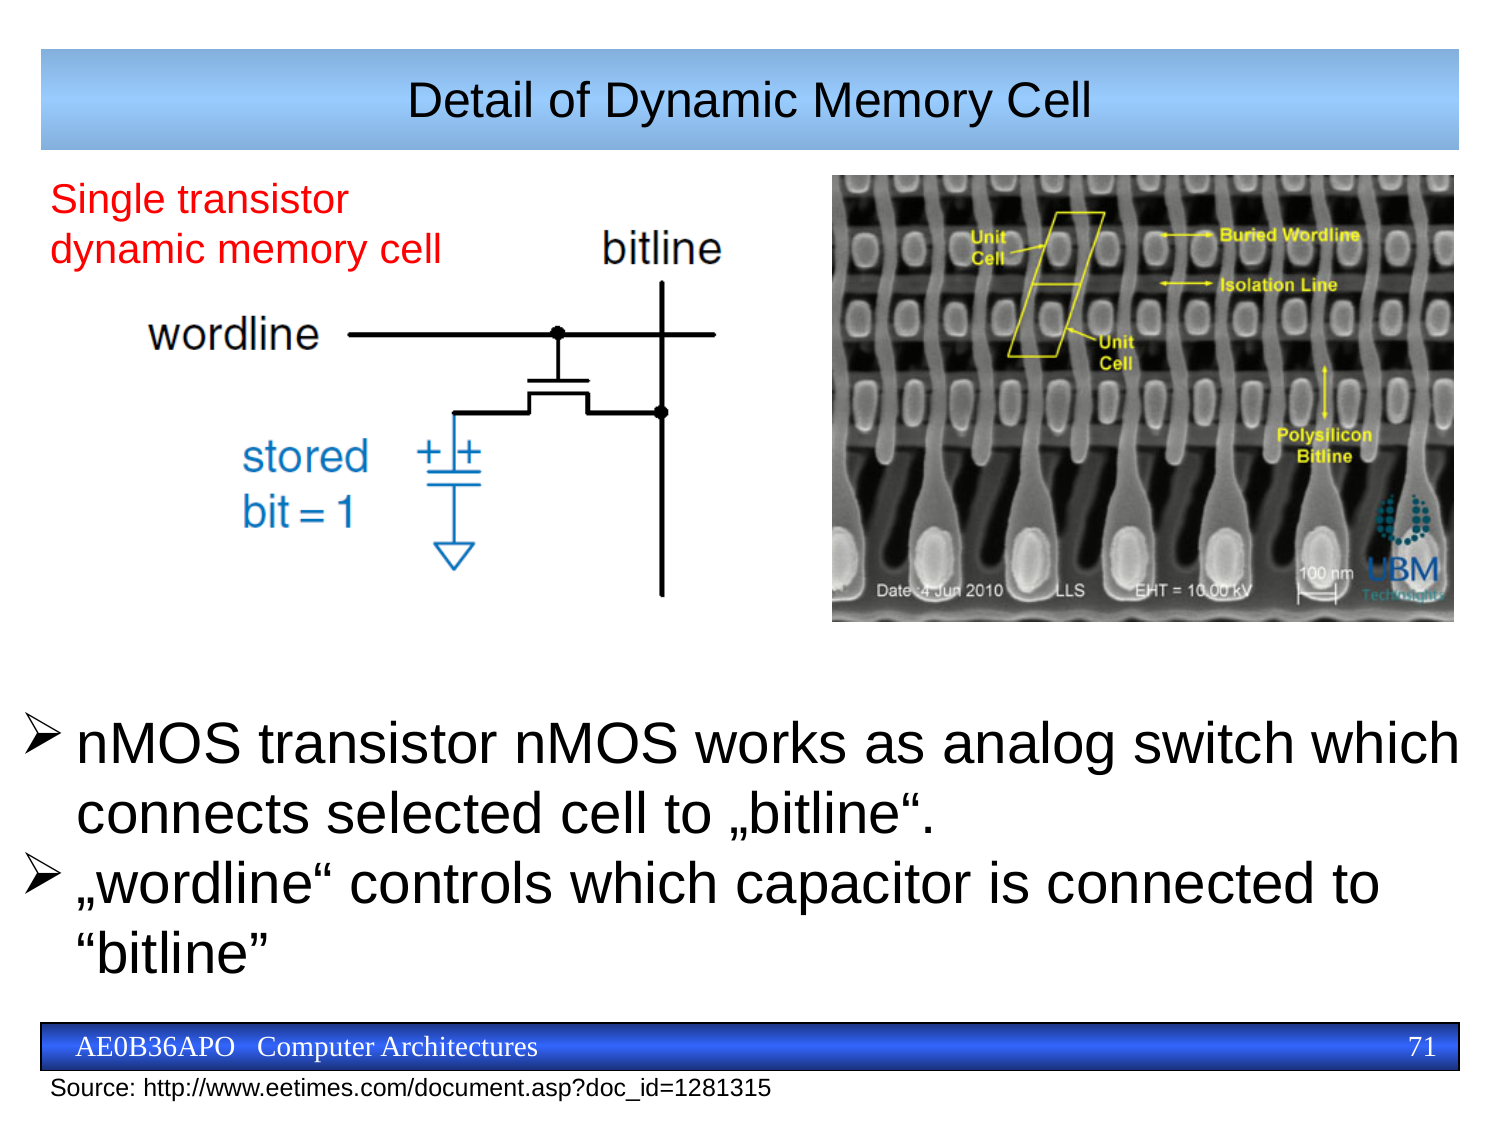

# Detail of Dynamic Memory Cell
Single transistor
dynamic memory cell
nMOS transistor nMOS works as analog switch which connects selected cell to „bitline“.
„wordline“ controls which capacitor is connected to “bitline”
AE0B36APO Computer Architectures
71
Source: http://www.eetimes.com/document.asp?doc_id=1281315